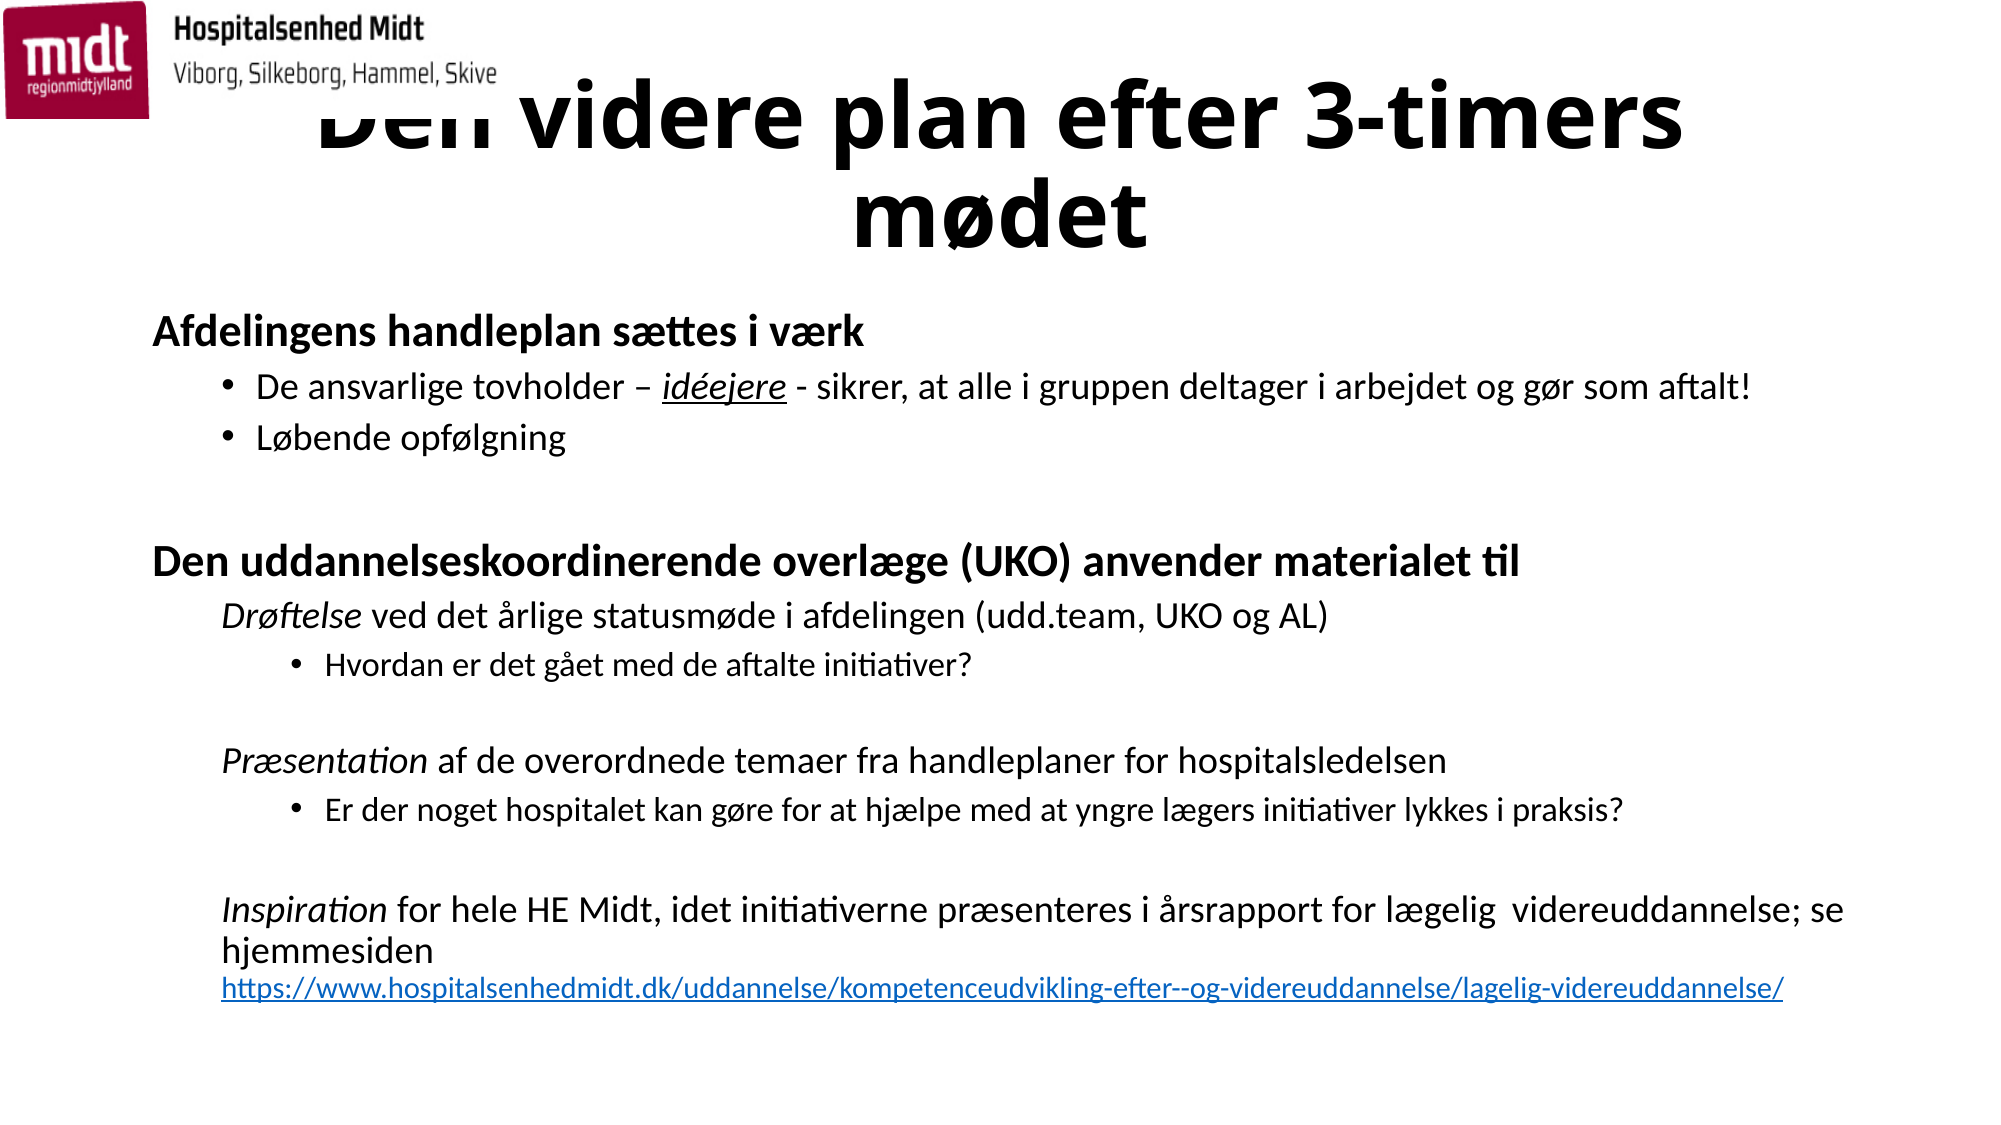

# Den videre plan efter 3-timers mødet
Afdelingens handleplan sættes i værk
De ansvarlige tovholder – idéejere - sikrer, at alle i gruppen deltager i arbejdet og gør som aftalt!
Løbende opfølgning
Den uddannelseskoordinerende overlæge (UKO) anvender materialet til
Drøftelse ved det årlige statusmøde i afdelingen (udd.team, UKO og AL)
Hvordan er det gået med de aftalte initiativer?
Præsentation af de overordnede temaer fra handleplaner for hospitalsledelsen
Er der noget hospitalet kan gøre for at hjælpe med at yngre lægers initiativer lykkes i praksis?
Inspiration for hele HE Midt, idet initiativerne præsenteres i årsrapport for lægelig 	videreuddannelse; se hjemmesiden https://www.hospitalsenhedmidt.dk/uddannelse/kompetenceudvikling-efter--og-videreuddannelse/lagelig-videreuddannelse/